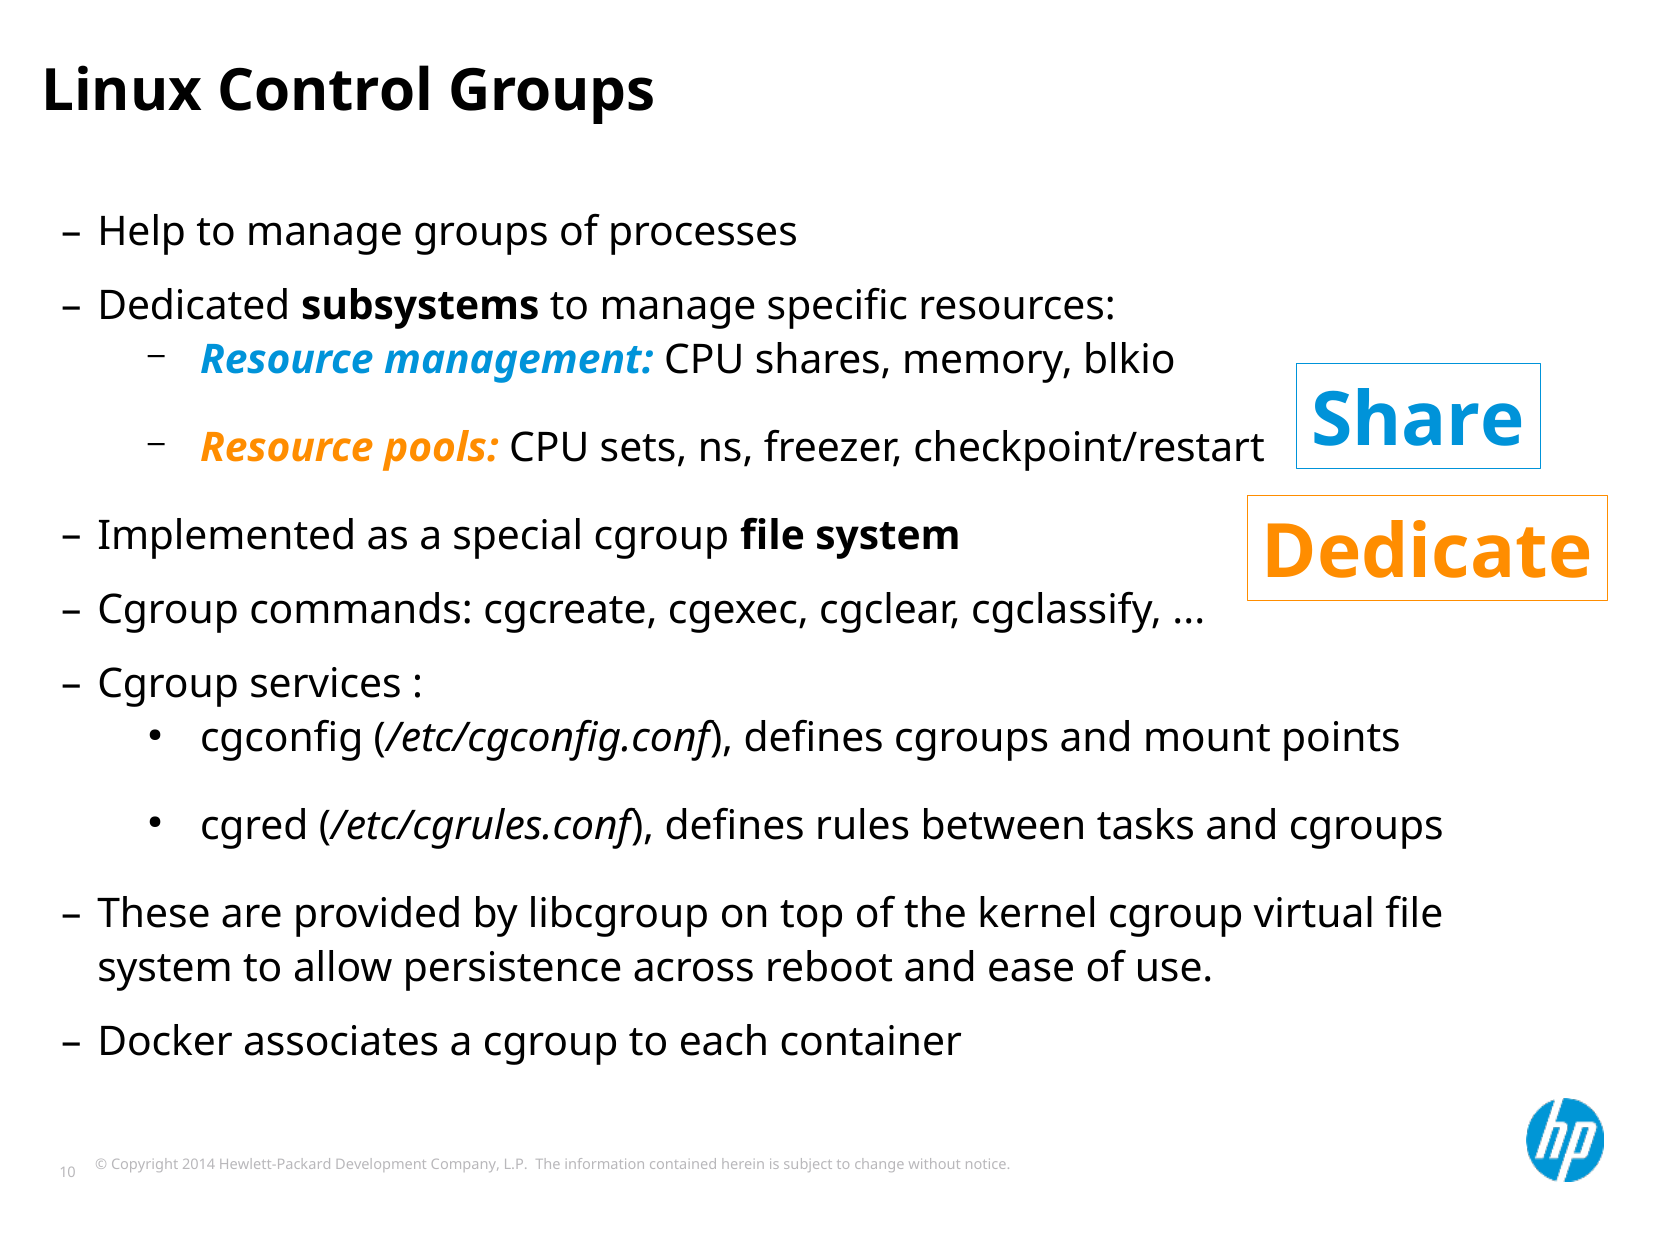

Linux Control Groups
# Help to manage groups of processes
Dedicated subsystems to manage specific resources:
Resource management: CPU shares, memory, blkio
Resource pools: CPU sets, ns, freezer, checkpoint/restart
Implemented as a special cgroup file system
Cgroup commands: cgcreate, cgexec, cgclear, cgclassify, ...
Cgroup services :
cgconfig (/etc/cgconfig.conf), defines cgroups and mount points
cgred (/etc/cgrules.conf), defines rules between tasks and cgroups
These are provided by libcgroup on top of the kernel cgroup virtual file system to allow persistence across reboot and ease of use.
Docker associates a cgroup to each container
Share
Dedicate